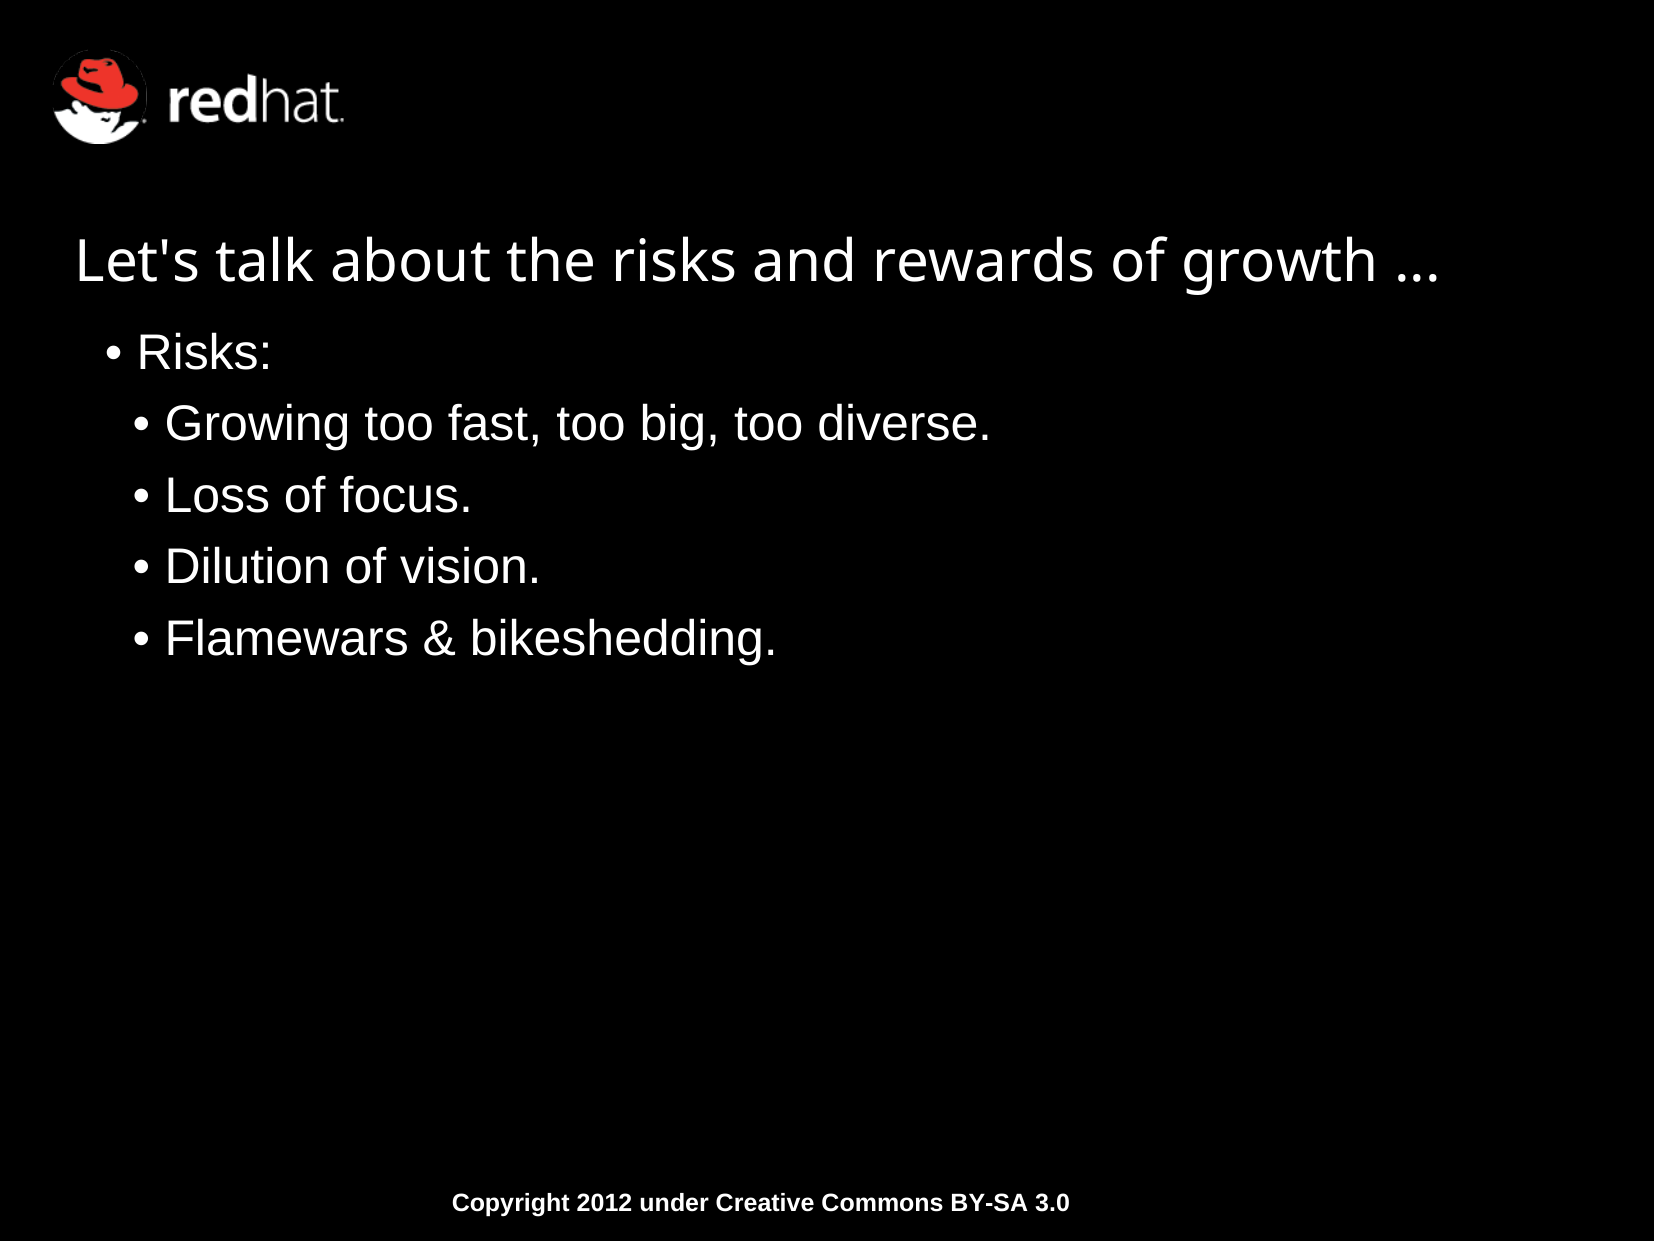

# Let's talk about the risks and rewards of growth ...
 • Risks:
 • Growing too fast, too big, too diverse.
 • Loss of focus.
 • Dilution of vision.
 • Flamewars & bikeshedding.